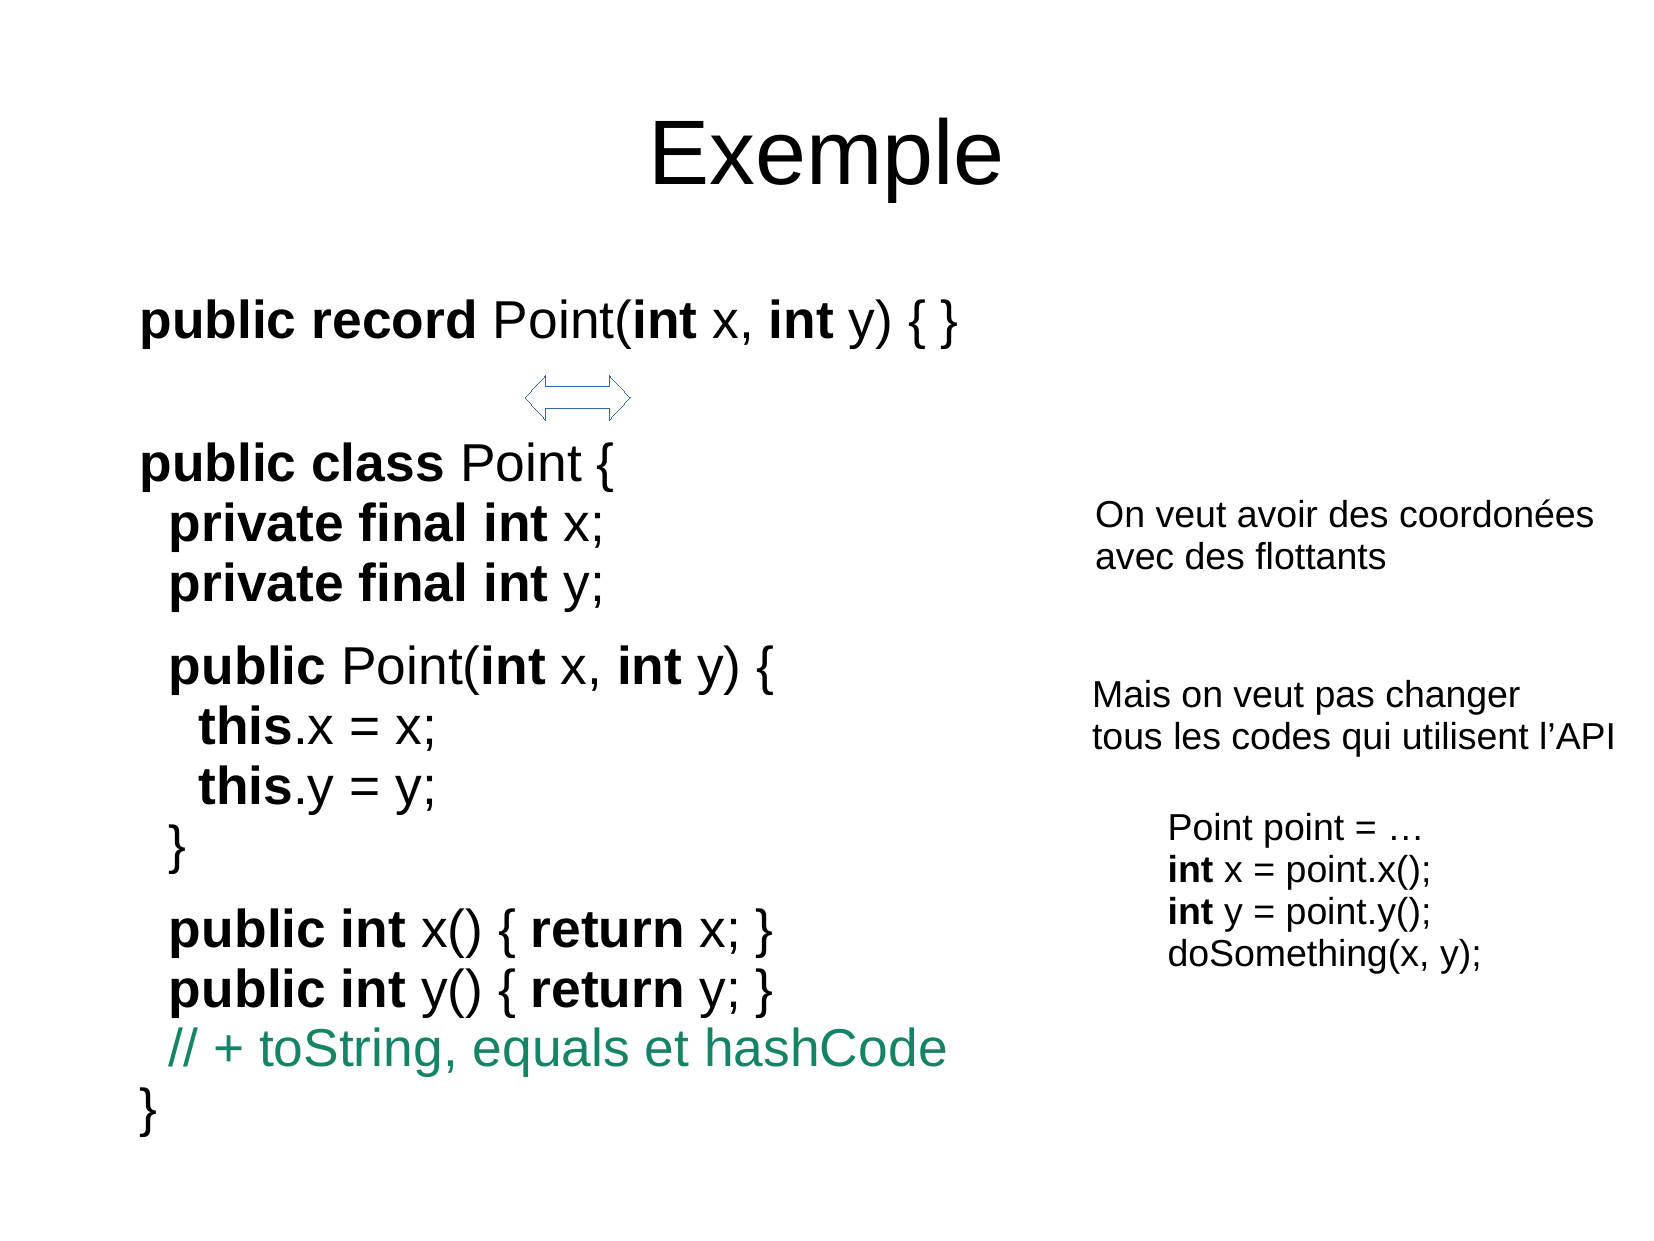

Exemple
# public record Point(int x, int y) { }
public class Point {
 private final int x;
 private final int y;
 public Point(int x, int y) {
 this.x = x;
 this.y = y;
 }
 public int x() { return x; }
 public int y() { return y; }
 // + toString, equals et hashCode
}
On veut avoir des coordonées
avec des flottants
Mais on veut pas changer
tous les codes qui utilisent l’API
Point point = …
int x = point.x();
int y = point.y();
doSomething(x, y);